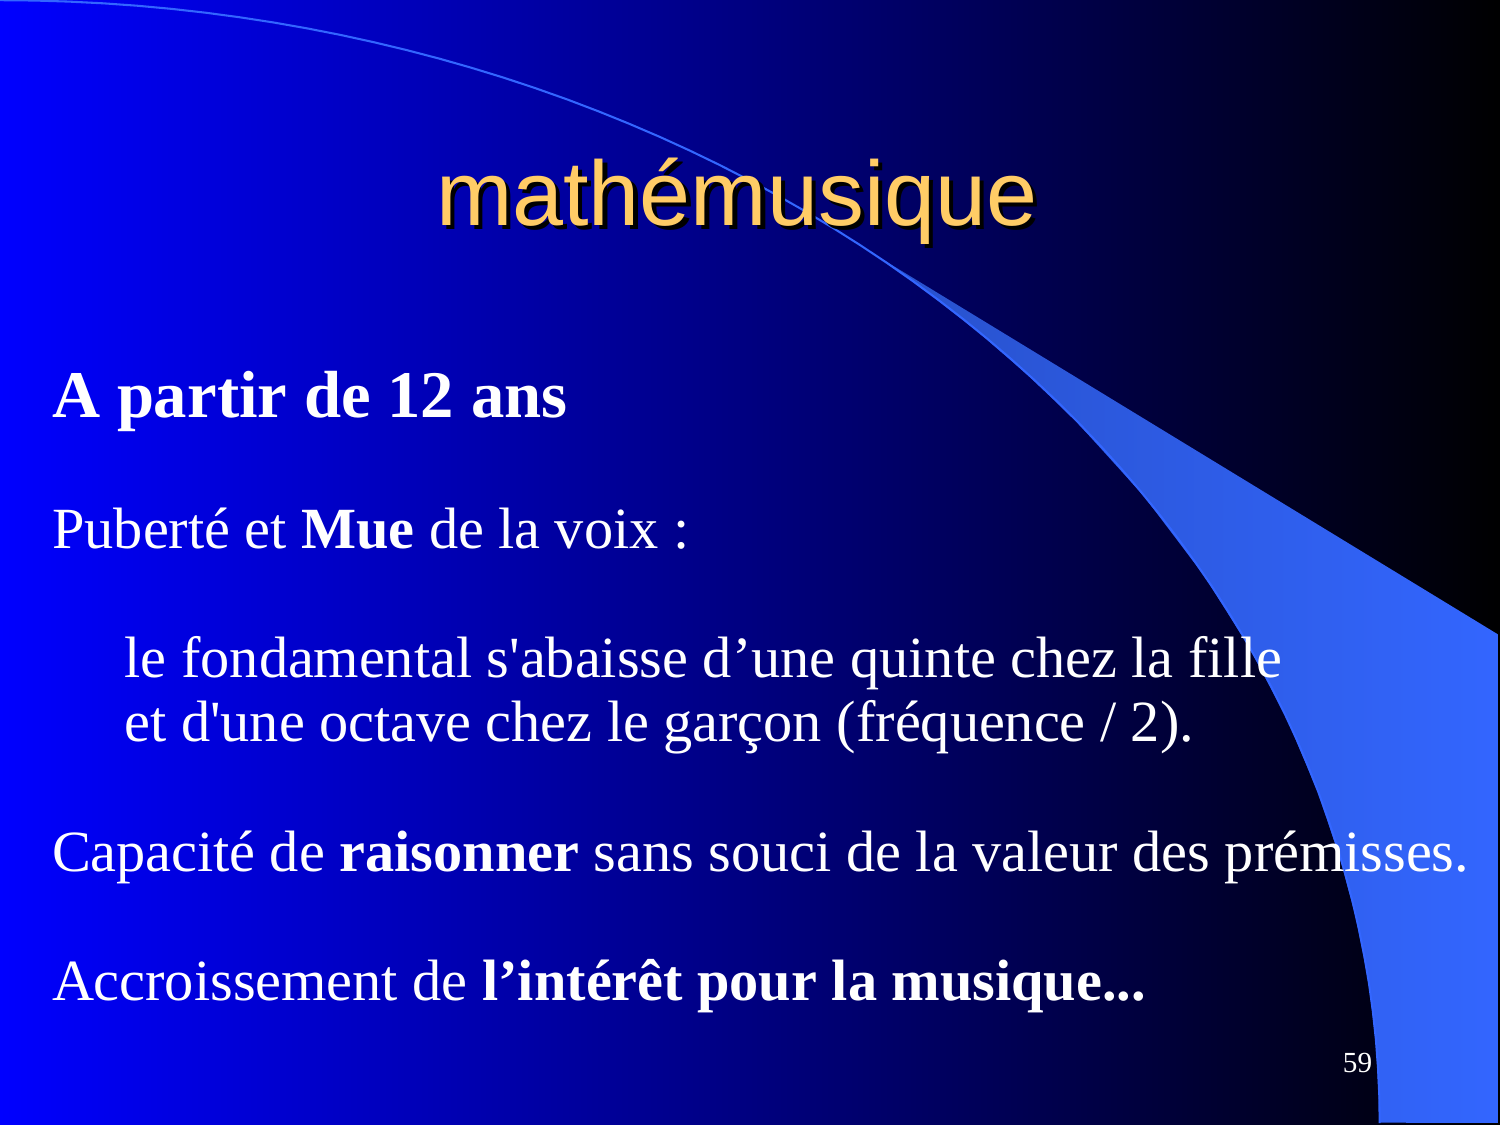

# mathémusique
A partir de 12 ans
Puberté et Mue de la voix :
 le fondamental s'abaisse d’une quinte chez la fille
 et d'une octave chez le garçon (fréquence / 2).
Capacité de raisonner sans souci de la valeur des prémisses.
Accroissement de l’intérêt pour la musique...
59